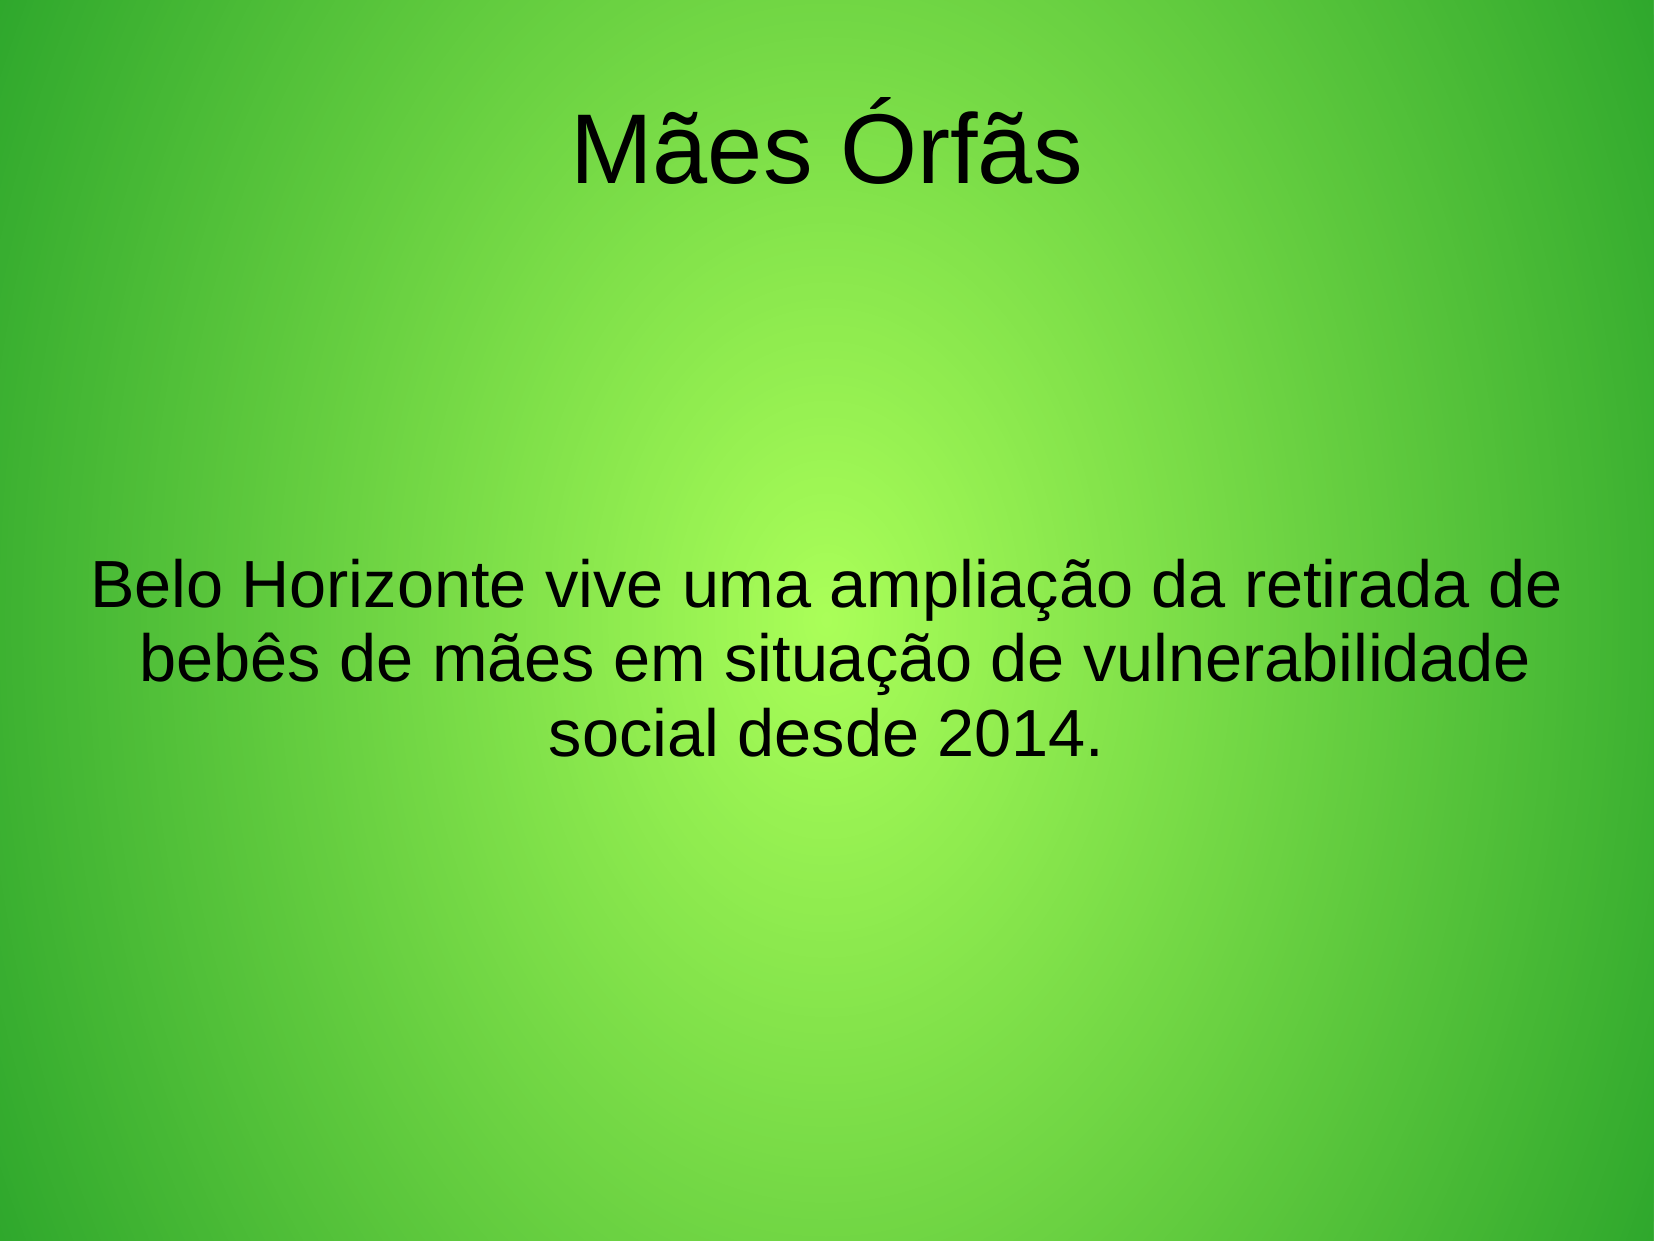

# Mães Órfãs
Belo Horizonte vive uma ampliação da retirada de bebês de mães em situação de vulnerabilidade social desde 2014.